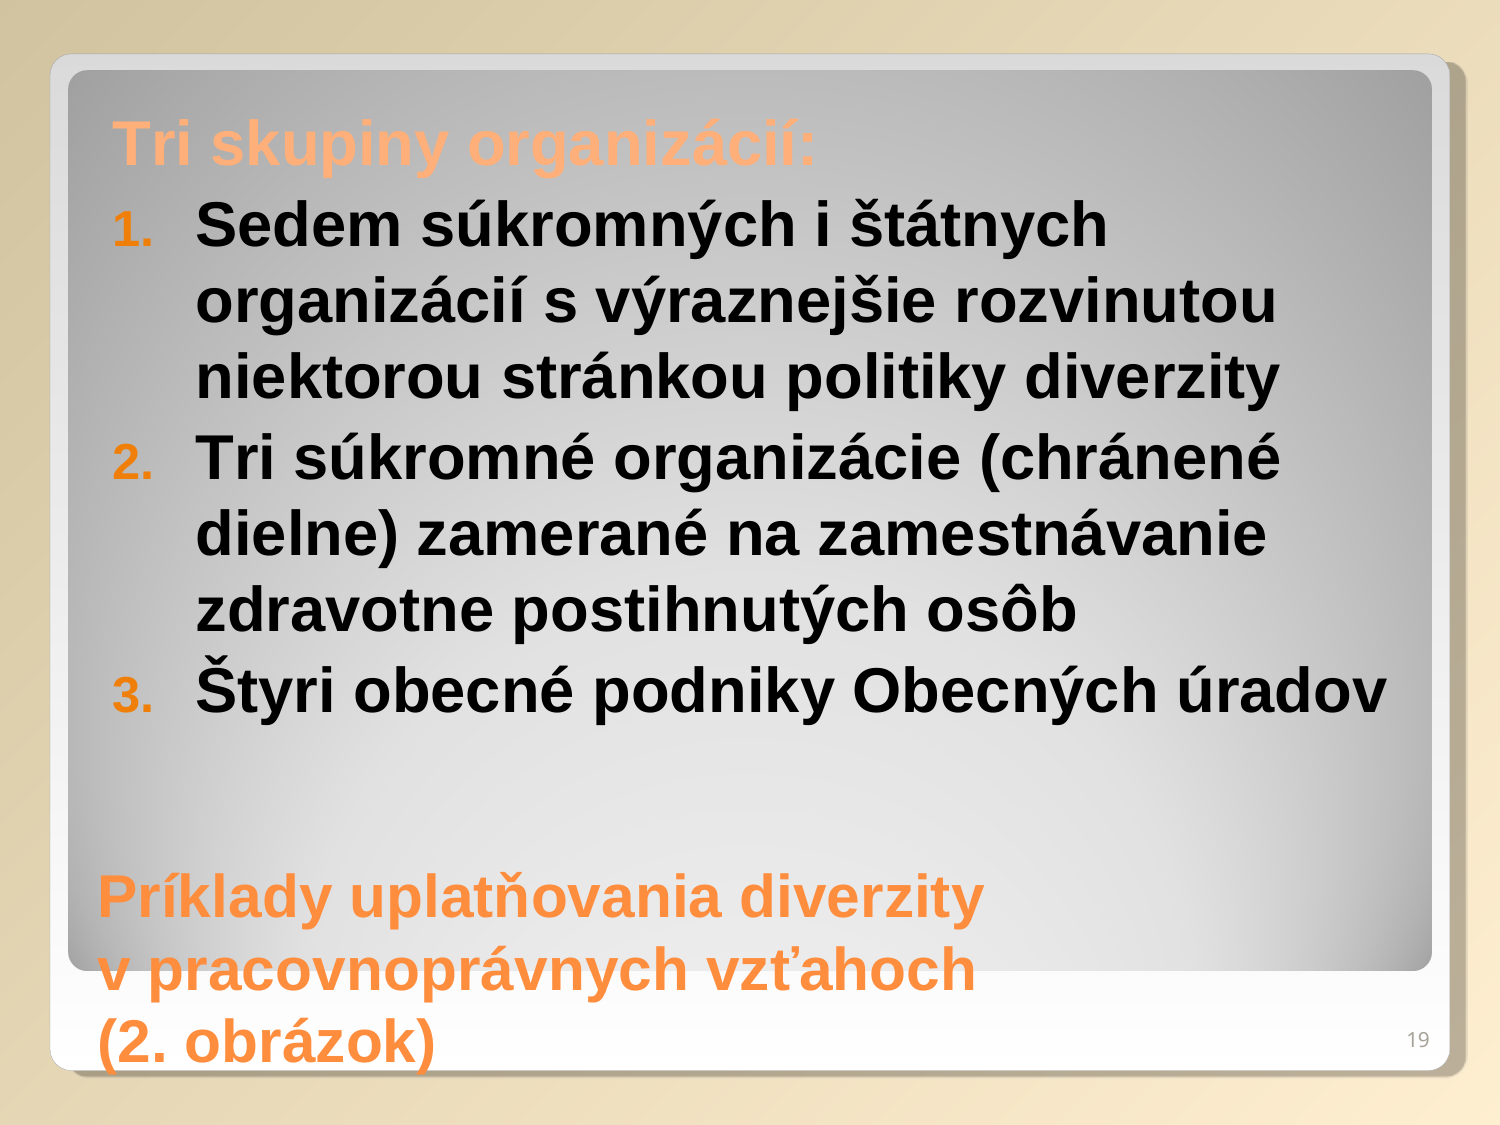

Tri skupiny organizácií:
Sedem súkromných i štátnych organizácií s výraznejšie rozvinutou niektorou stránkou politiky diverzity
Tri súkromné organizácie (chránené dielne) zamerané na zamestnávanie zdravotne postihnutých osôb
Štyri obecné podniky Obecných úradov
# Príklady uplatňovania diverzity v pracovnoprávnych vzťahoch (2. obrázok)